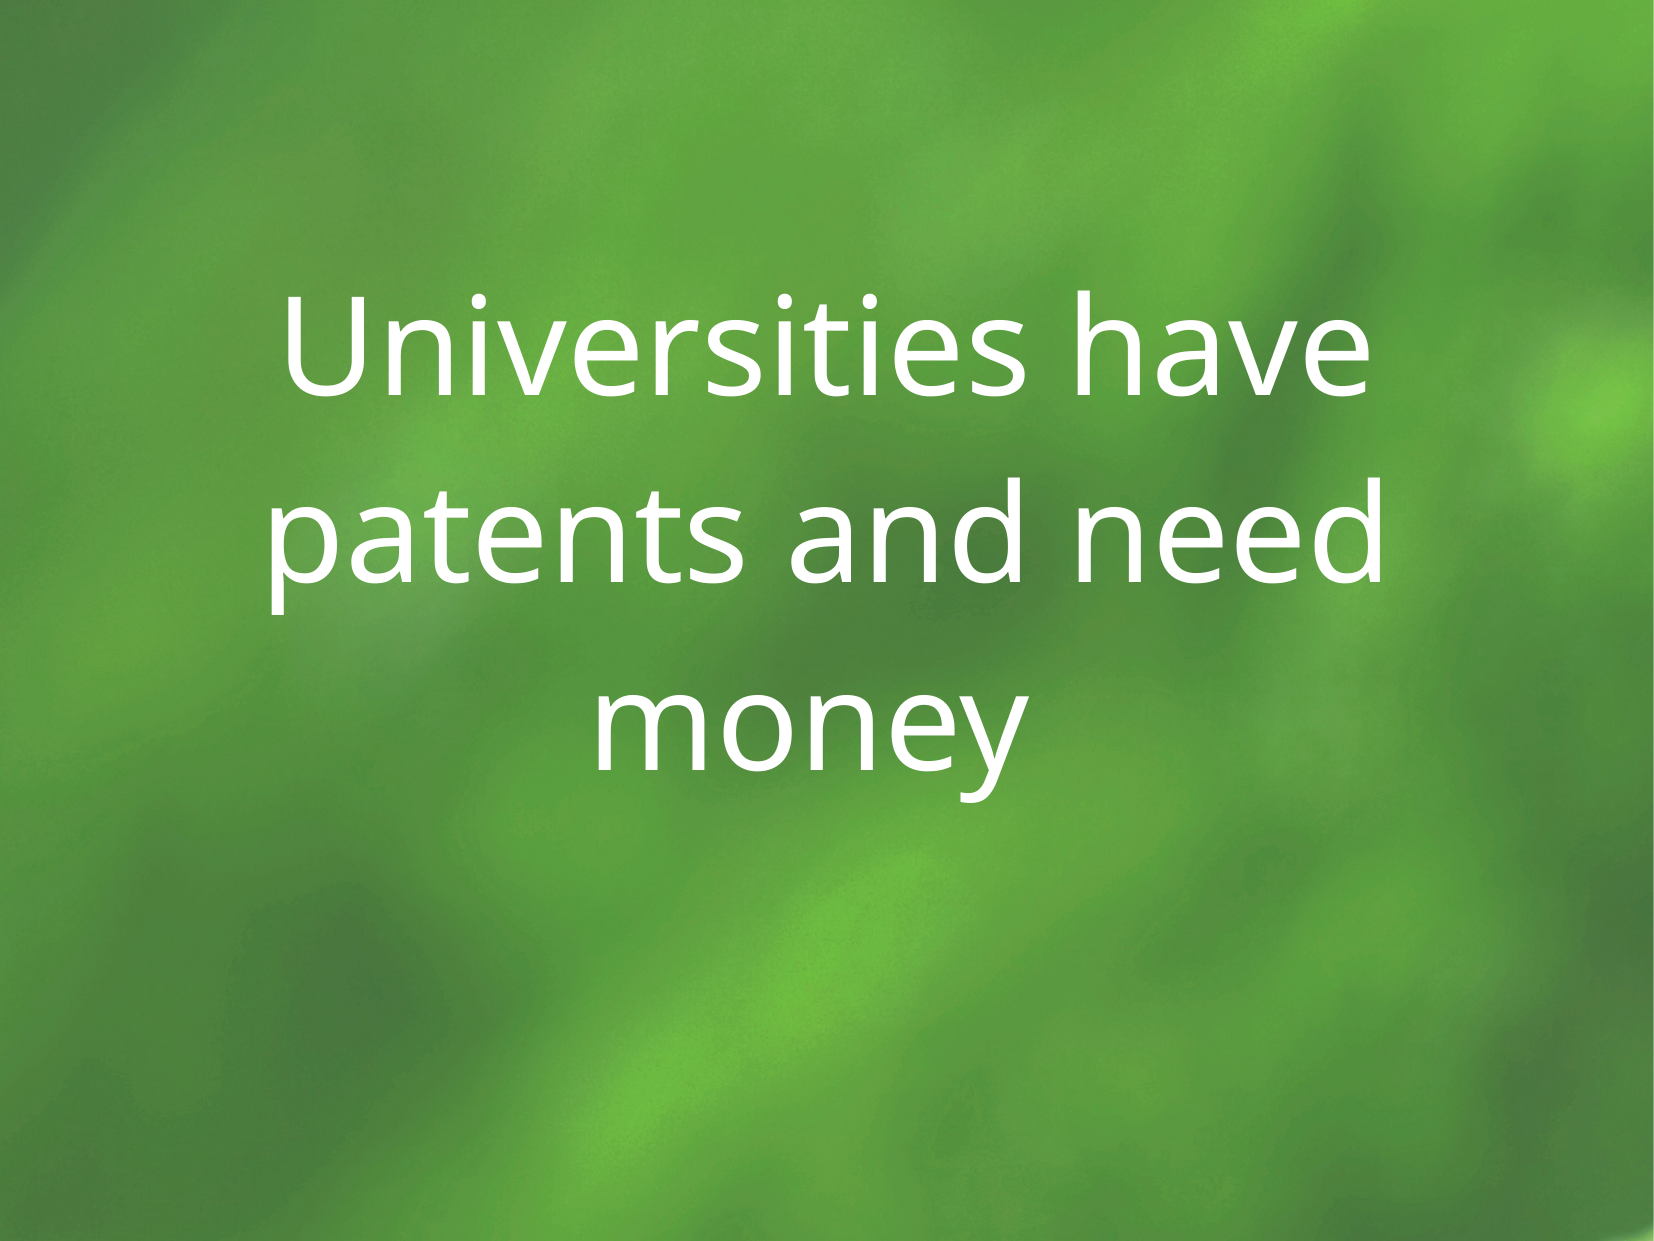

# Universities have patents and need money